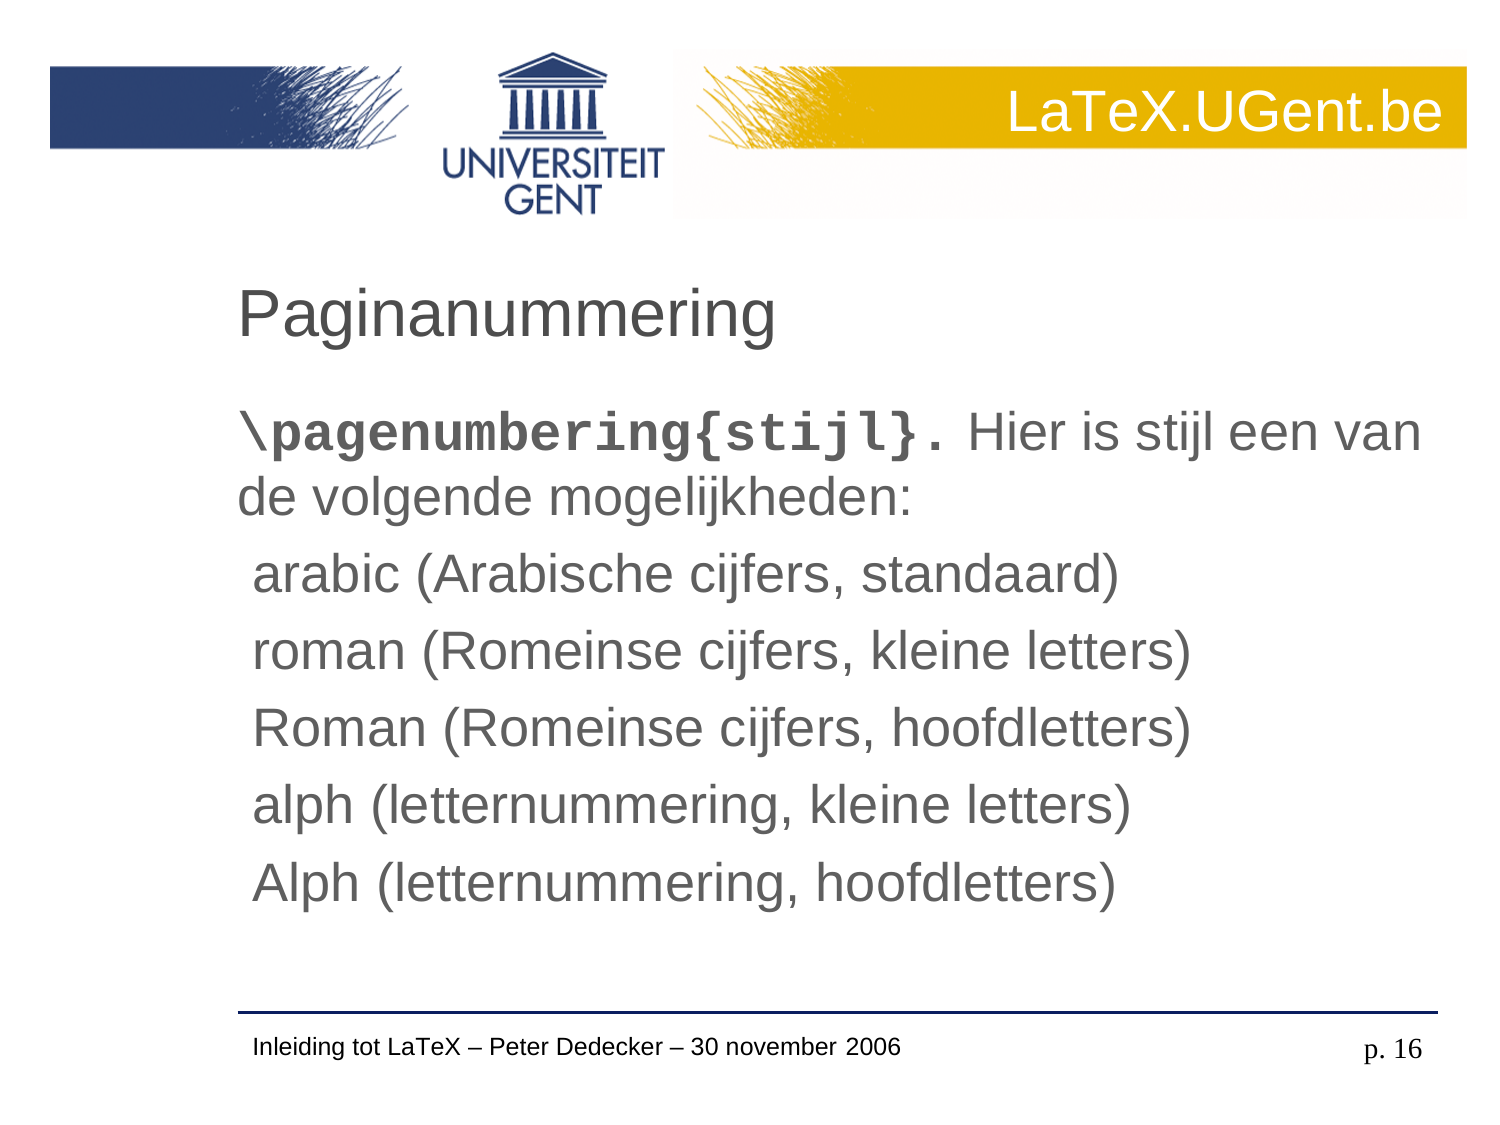

# Paginanummering
\pagenumbering{stijl}. Hier is stijl een van de volgende mogelijkheden:
 arabic (Arabische cijfers, standaard)
 roman (Romeinse cijfers, kleine letters)
 Roman (Romeinse cijfers, hoofdletters)
 alph (letternummering, kleine letters)
 Alph (letternummering, hoofdletters)
16